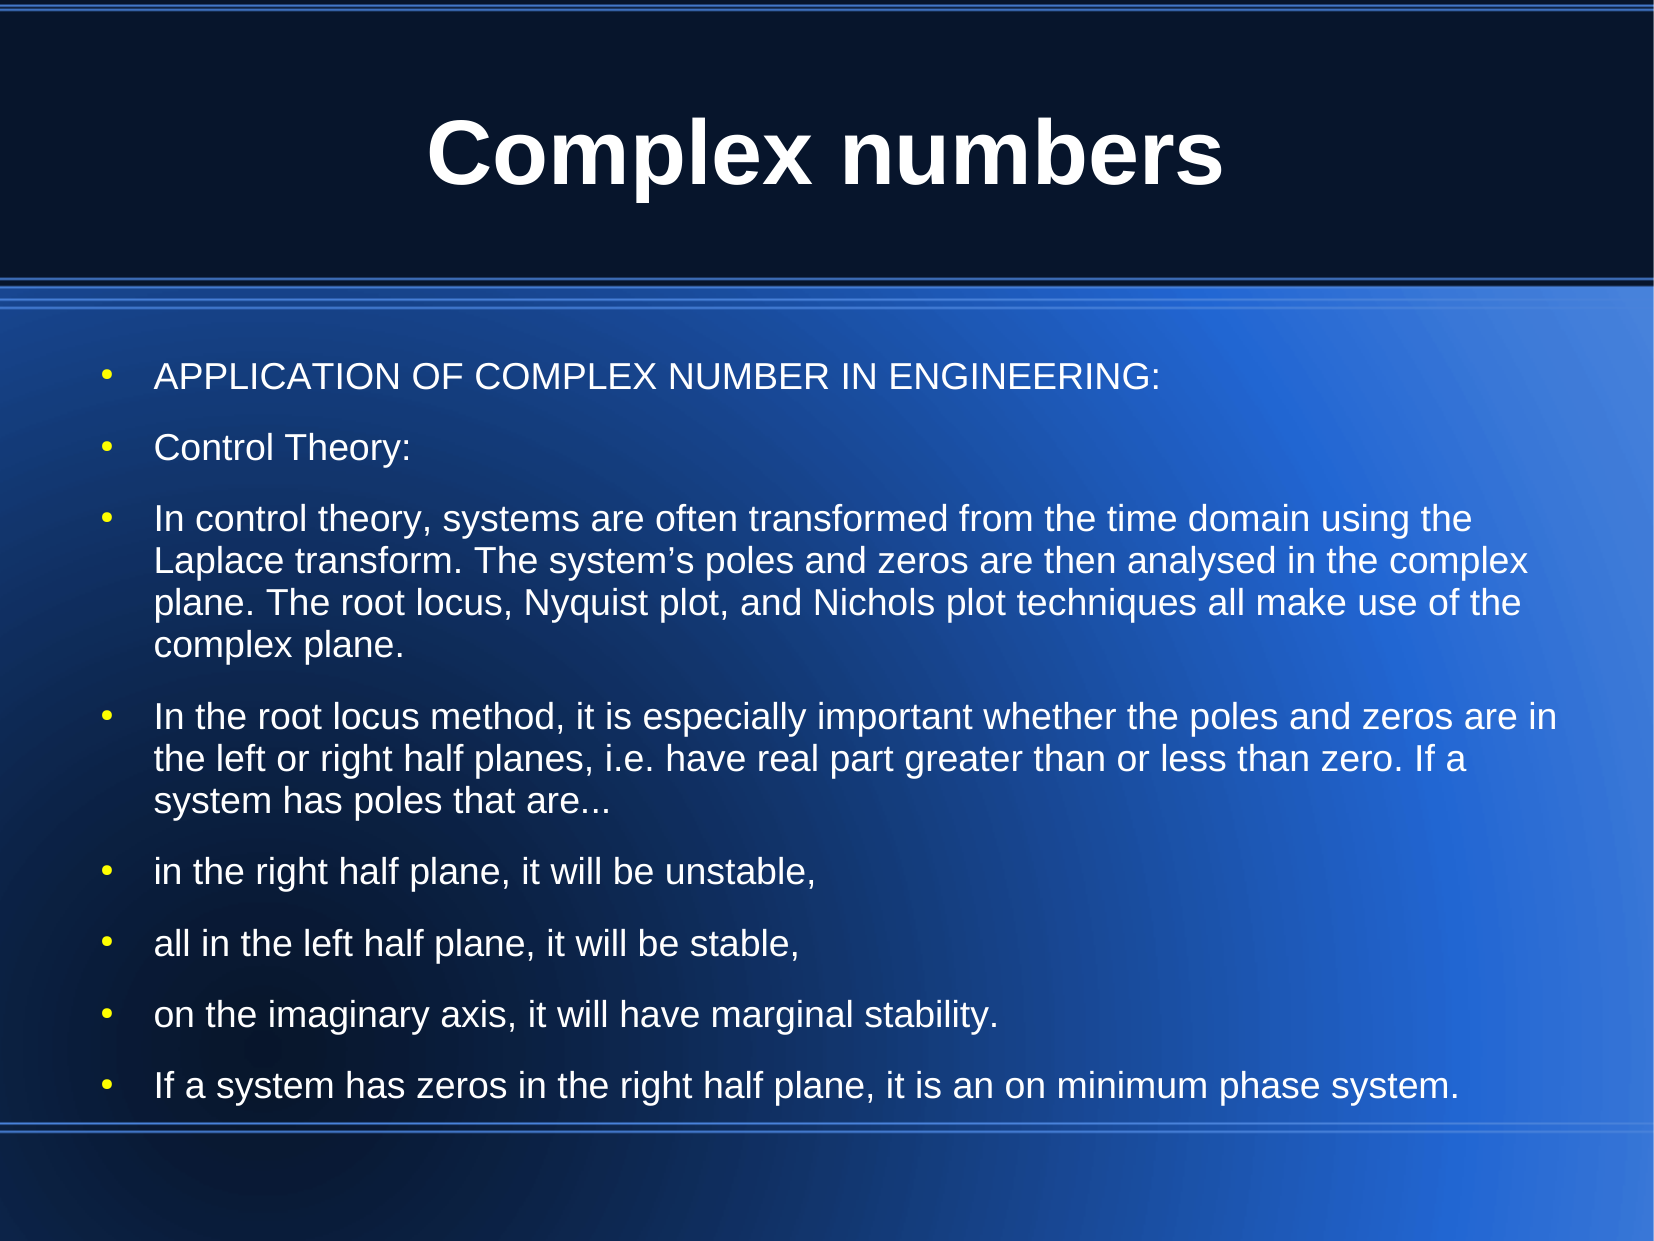

# Complex numbers
APPLICATION OF COMPLEX NUMBER IN ENGINEERING:
Control Theory:
In control theory, systems are often transformed from the time domain using the Laplace transform. The system’s poles and zeros are then analysed in the complex plane. The root locus, Nyquist plot, and Nichols plot techniques all make use of the complex plane.
In the root locus method, it is especially important whether the poles and zeros are in the left or right half planes, i.e. have real part greater than or less than zero. If a system has poles that are...
in the right half plane, it will be unstable,
all in the left half plane, it will be stable,
on the imaginary axis, it will have marginal stability.
If a system has zeros in the right half plane, it is an on minimum phase system.